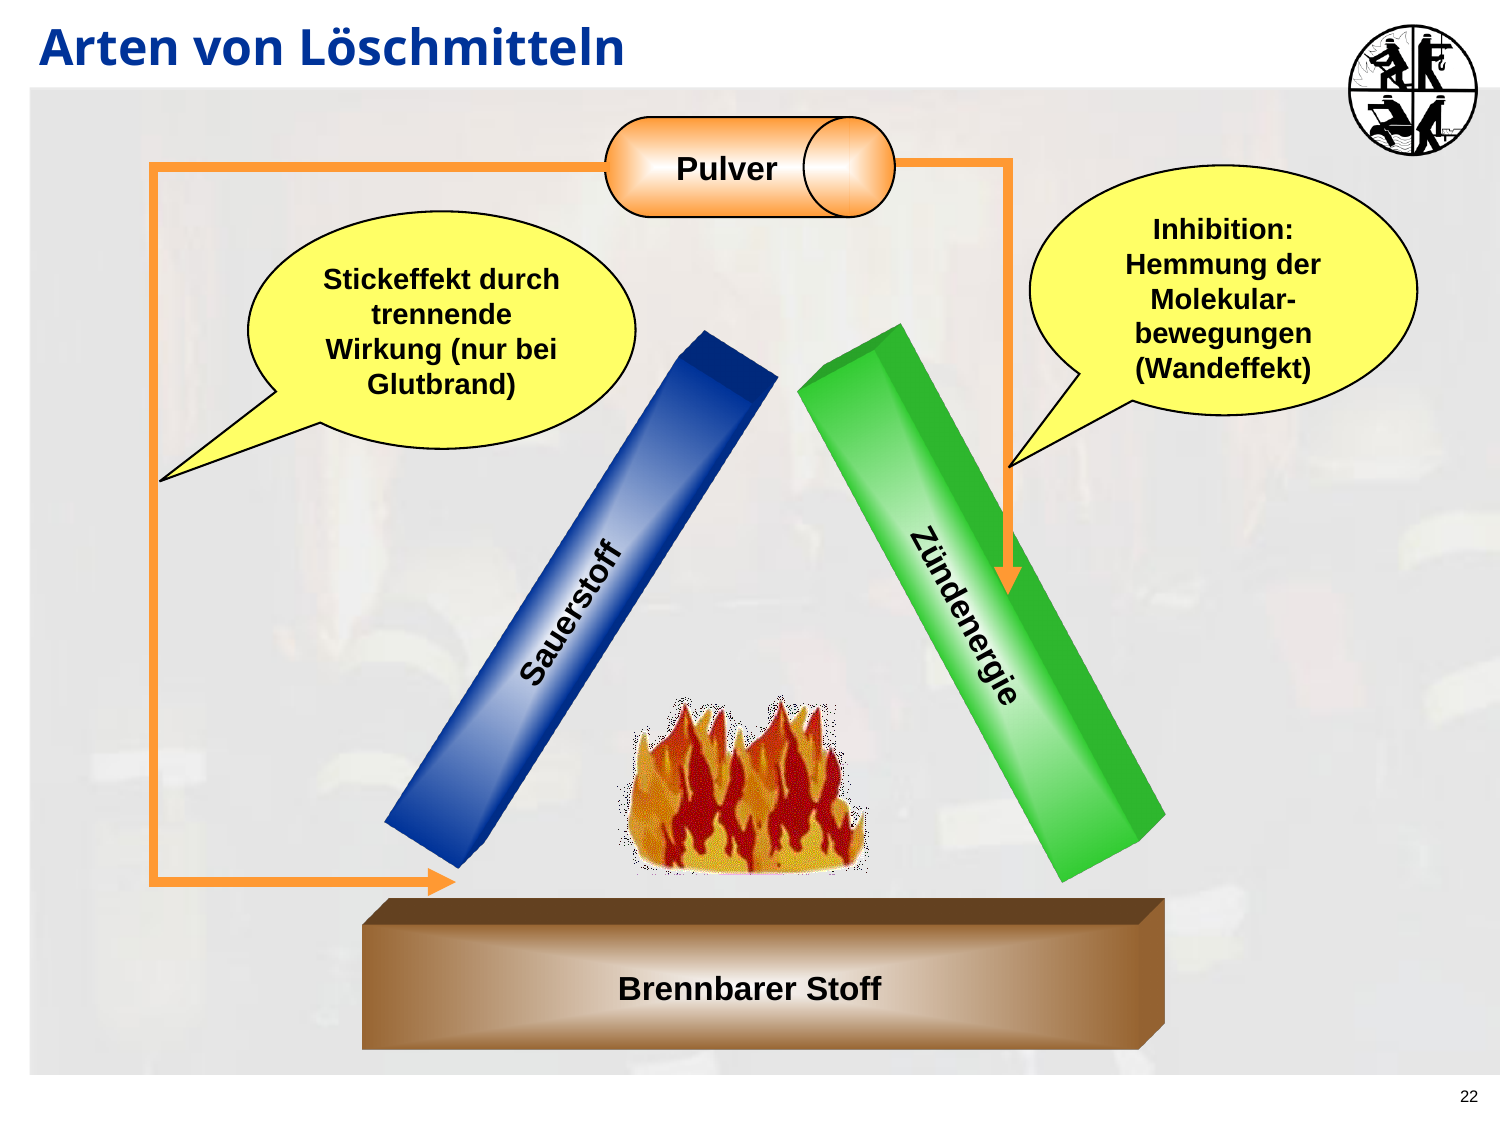

# Arten von Löschmitteln
Pulver
Stickeffekt durch trennende Wirkung (nur bei Glutbrand)
Inhibition: Hemmung der Molekular-bewegungen (Wandeffekt)
Sauerstoff
Zündenergie
Brennbarer Stoff